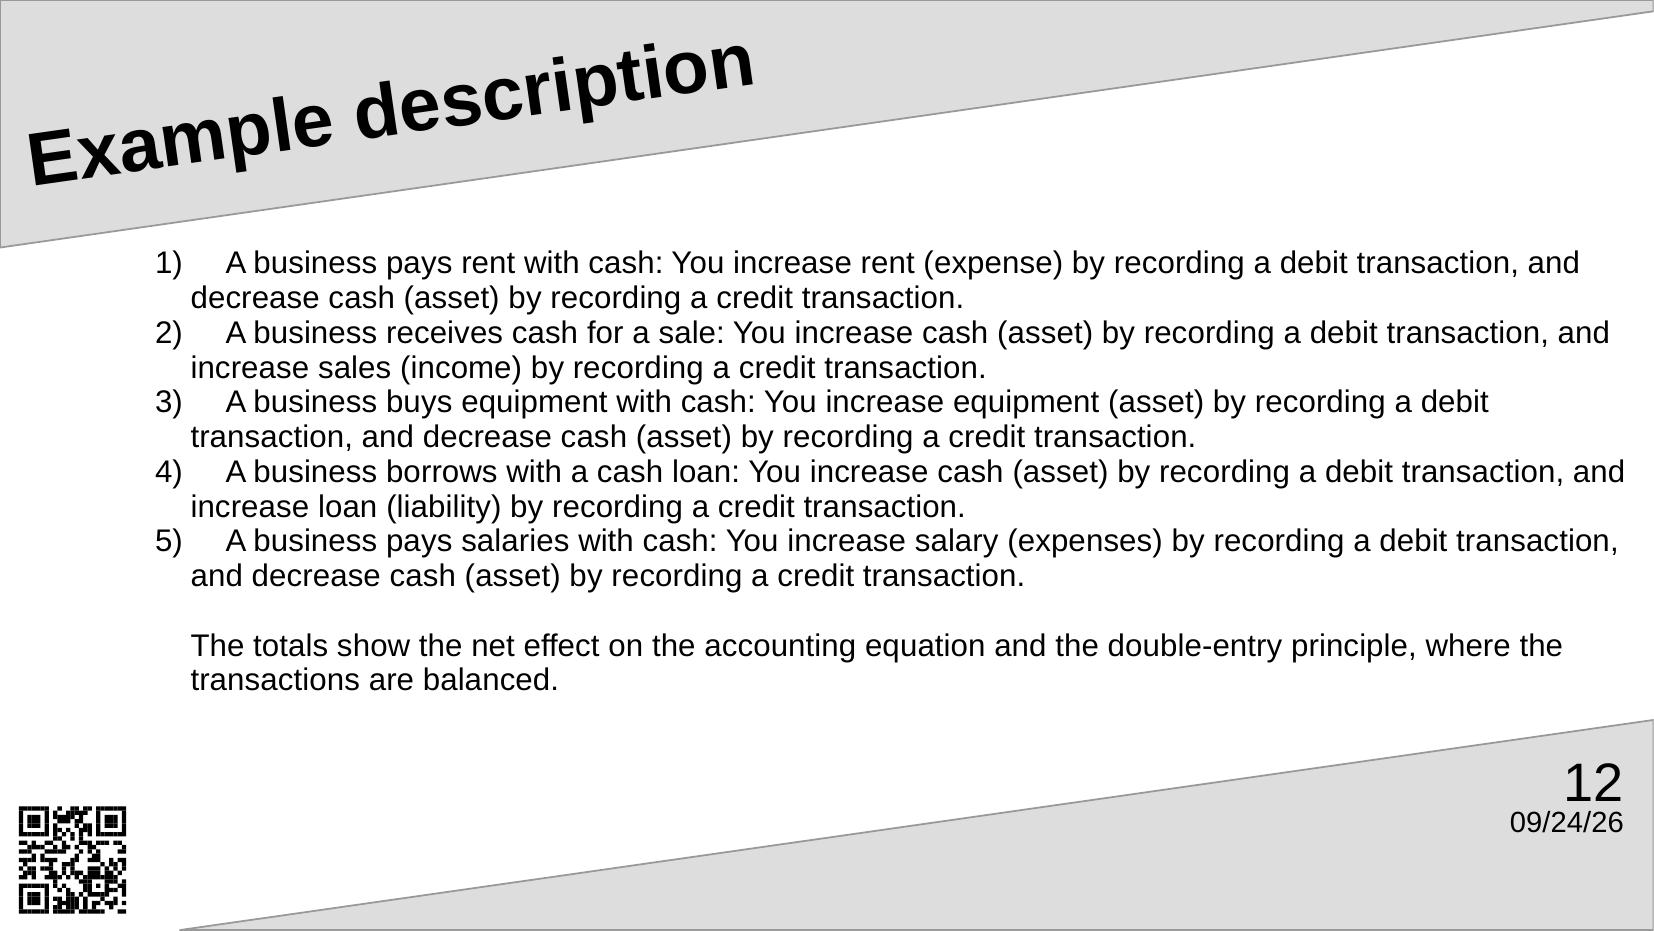

# Example description
 A business pays rent with cash: You increase rent (expense) by recording a debit transaction, and decrease cash (asset) by recording a credit transaction.
 A business receives cash for a sale: You increase cash (asset) by recording a debit transaction, and increase sales (income) by recording a credit transaction.
 A business buys equipment with cash: You increase equipment (asset) by recording a debit transaction, and decrease cash (asset) by recording a credit transaction.
 A business borrows with a cash loan: You increase cash (asset) by recording a debit transaction, and increase loan (liability) by recording a credit transaction.
 A business pays salaries with cash: You increase salary (expenses) by recording a debit transaction, and decrease cash (asset) by recording a credit transaction.
The totals show the net effect on the accounting equation and the double-entry principle, where the transactions are balanced.
12